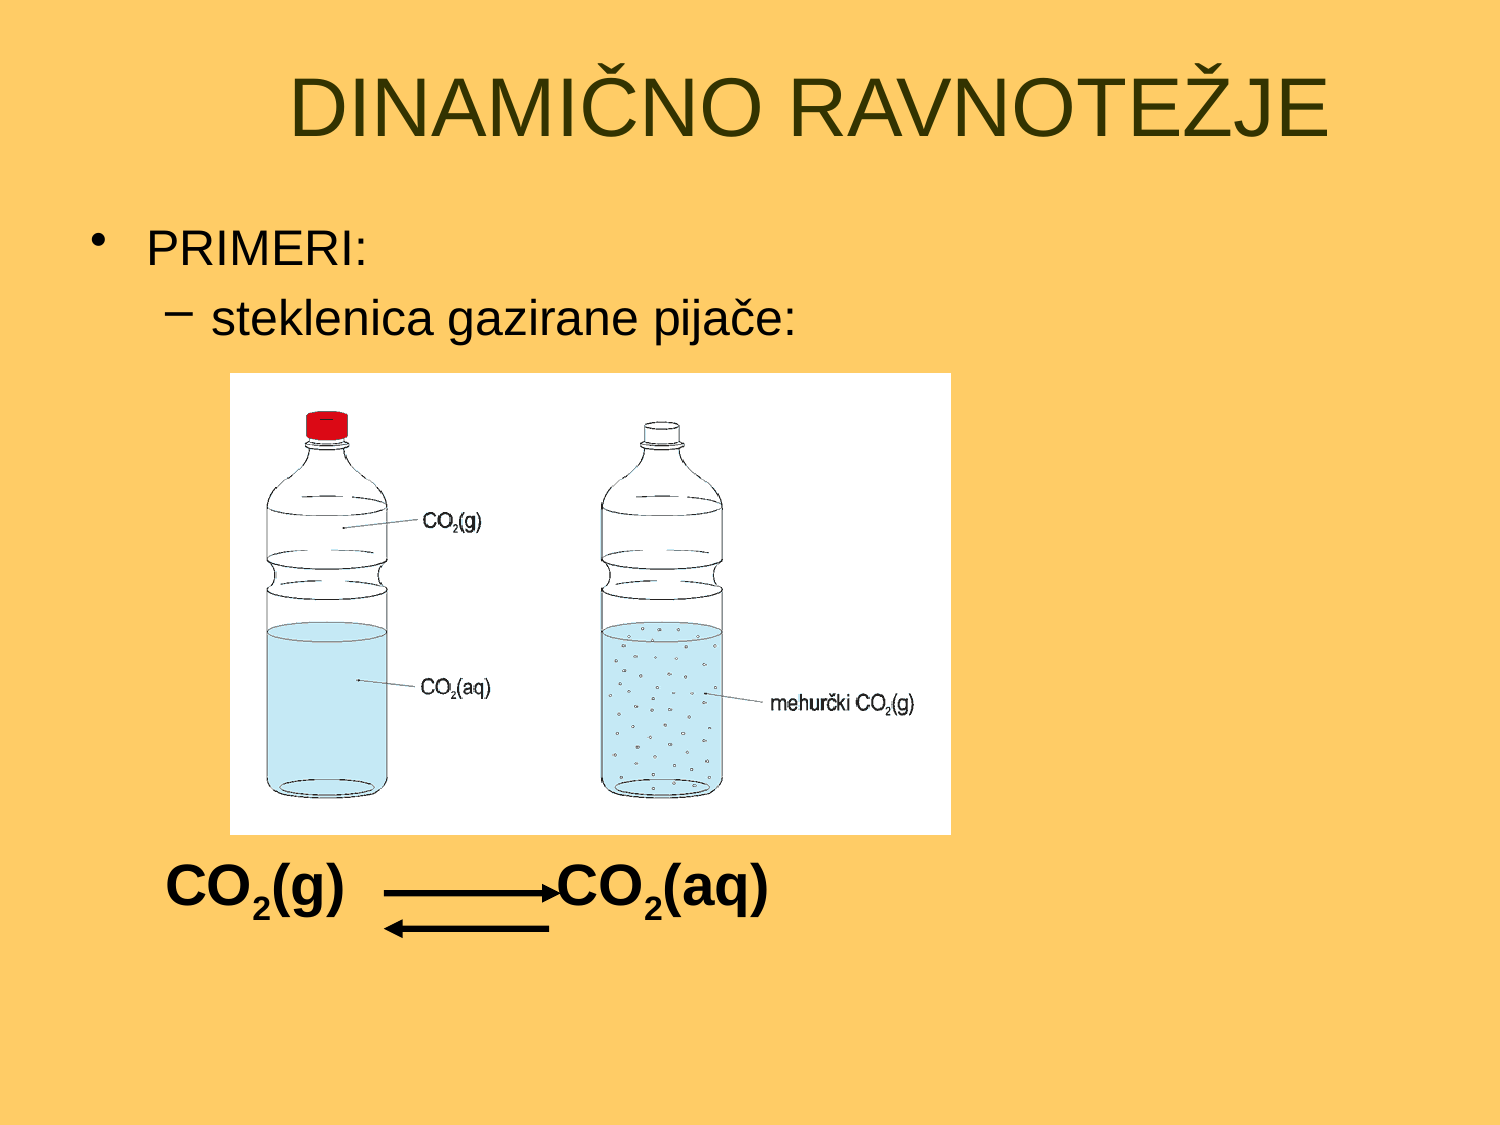

# DINAMIČNO RAVNOTEŽJE
PRIMERI:
steklenica gazirane pijače:
CO2(g)	 CO2(aq)